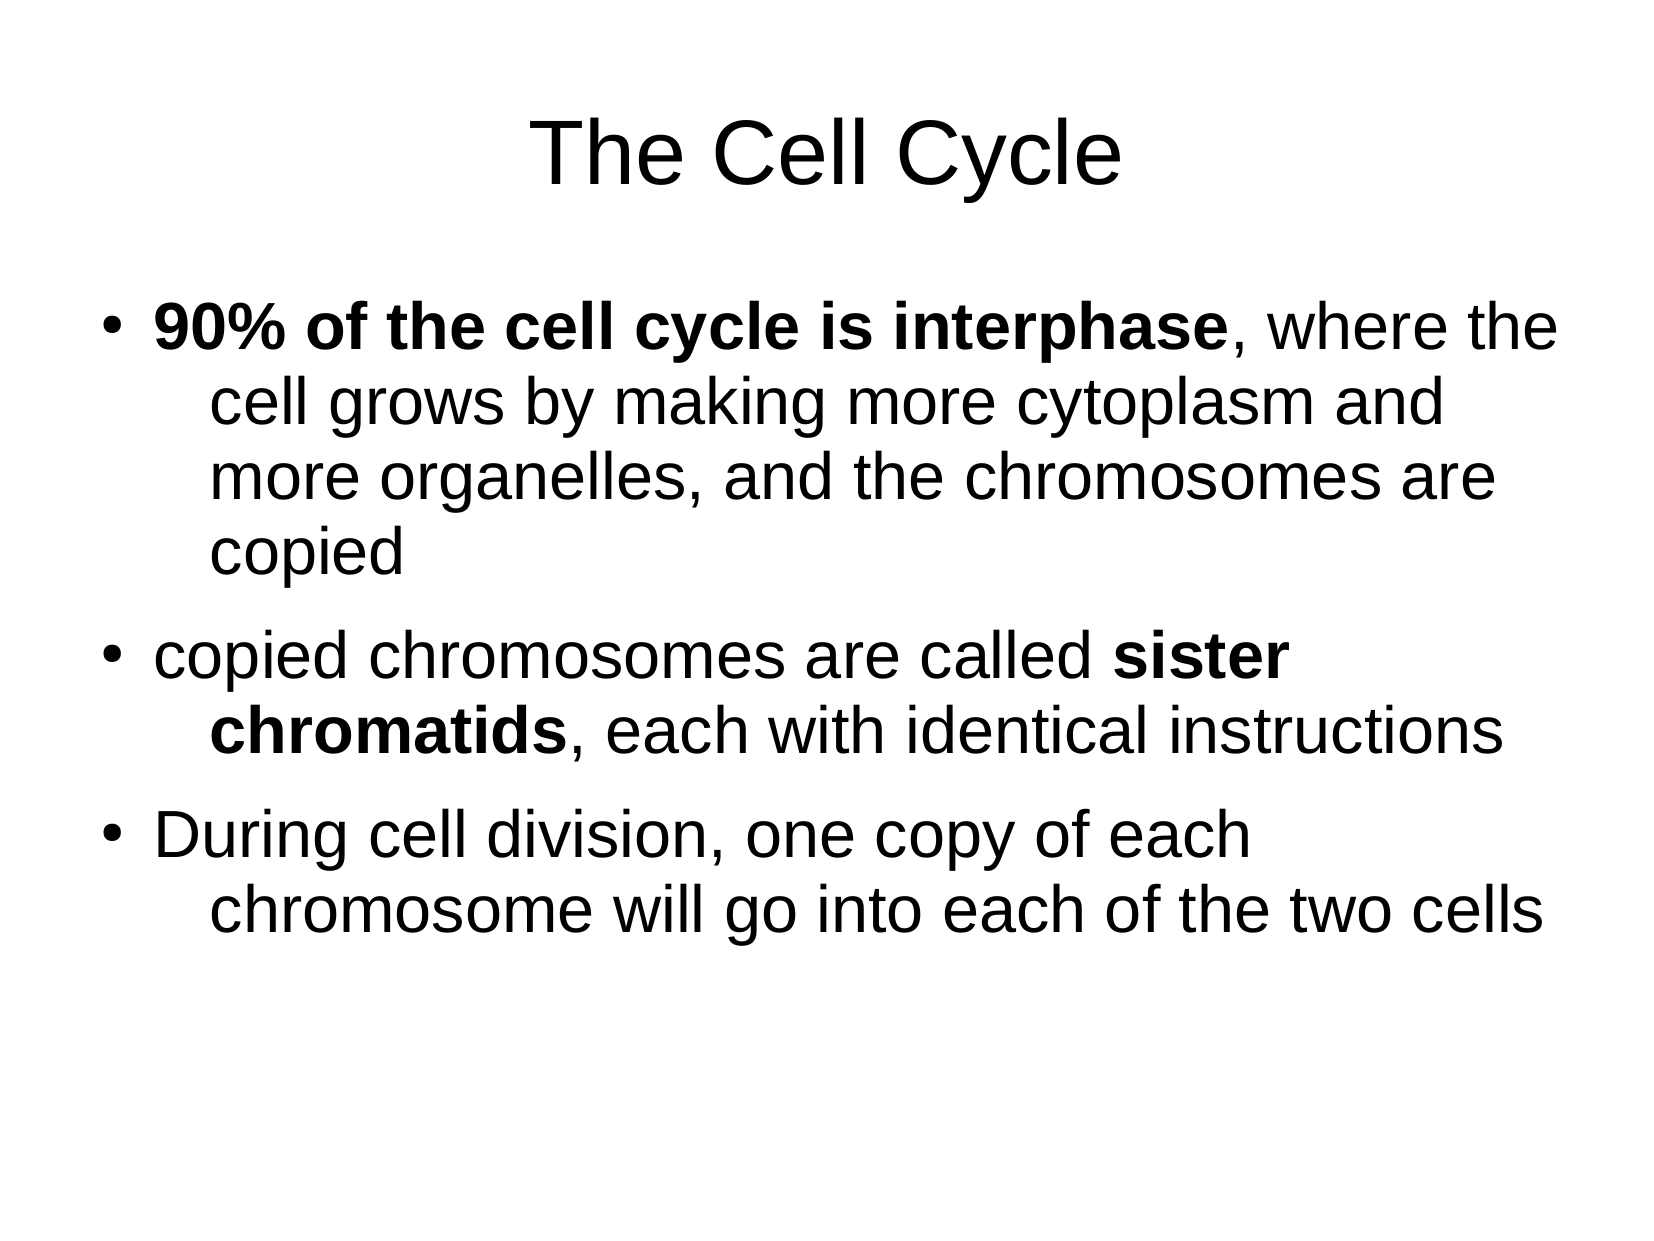

# The Cell Cycle
90% of the cell cycle is interphase, where the cell grows by making more cytoplasm and more organelles, and the chromosomes are copied
copied chromosomes are called sister chromatids, each with identical instructions
During cell division, one copy of each chromosome will go into each of the two cells